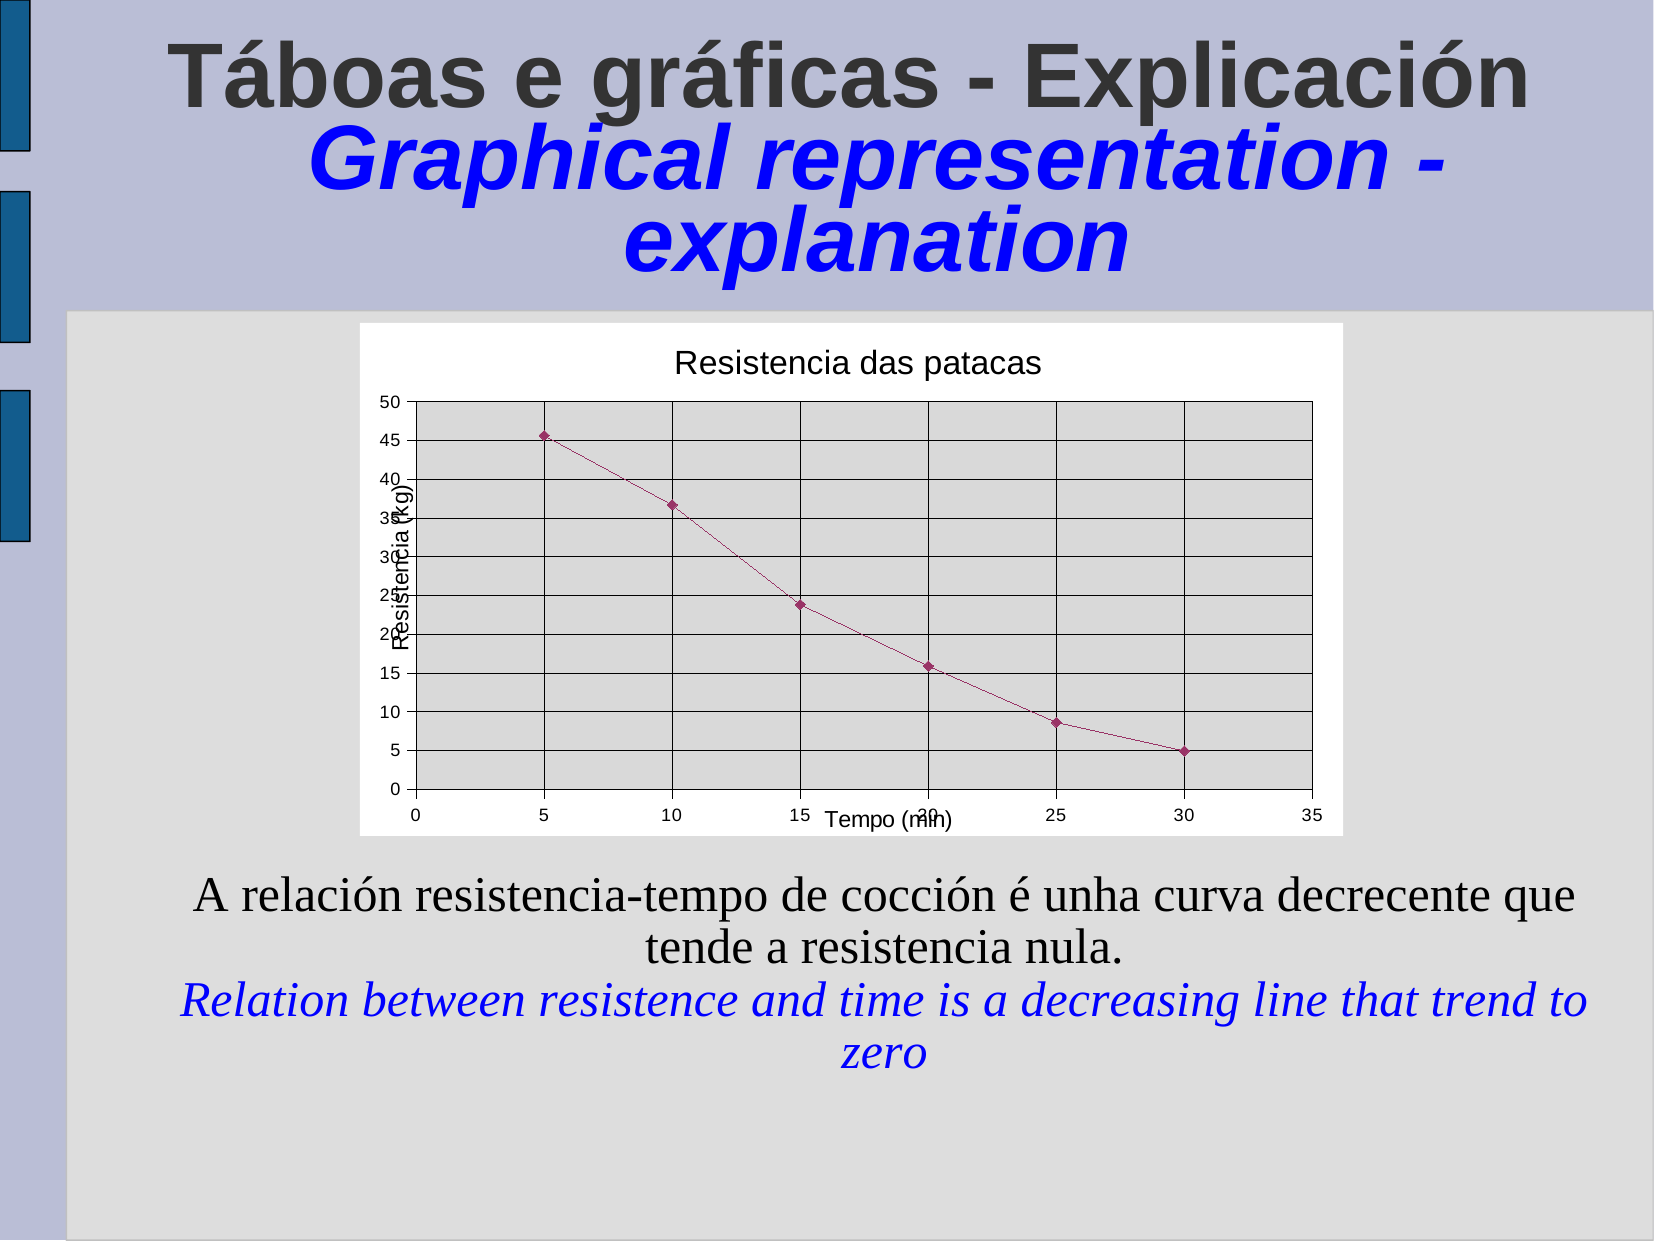

Táboas e gráficas - Explicación
Graphical representation - explanation
### Chart: Resistencia das patacas
| Category | Column C |
|---|---|A relación resistencia-tempo de cocción é unha curva decrecente que tende a resistencia nula.
Relation between resistence and time is a decreasing line that trend to zero